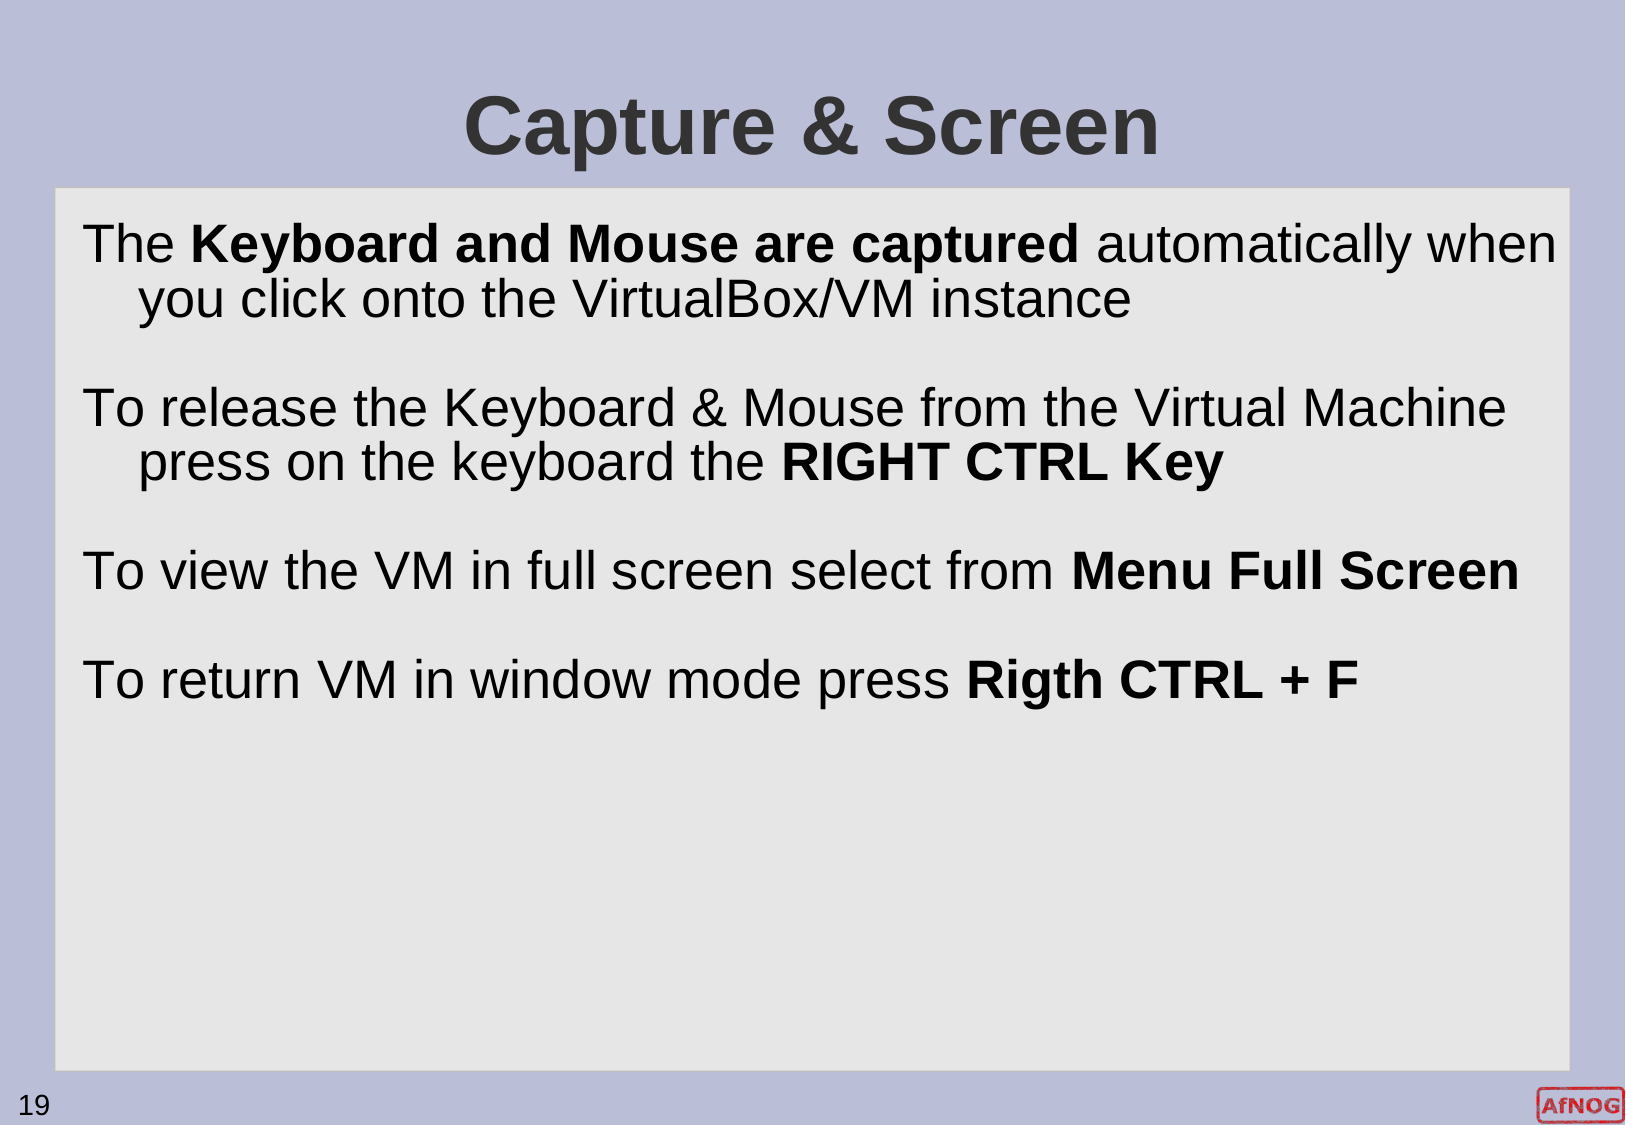

# Capture & Screen
The Keyboard and Mouse are captured automatically when you click onto the VirtualBox/VM instance
To release the Keyboard & Mouse from the Virtual Machine press on the keyboard the RIGHT CTRL Key
To view the VM in full screen select from Menu Full Screen
To return VM in window mode press Rigth CTRL + F